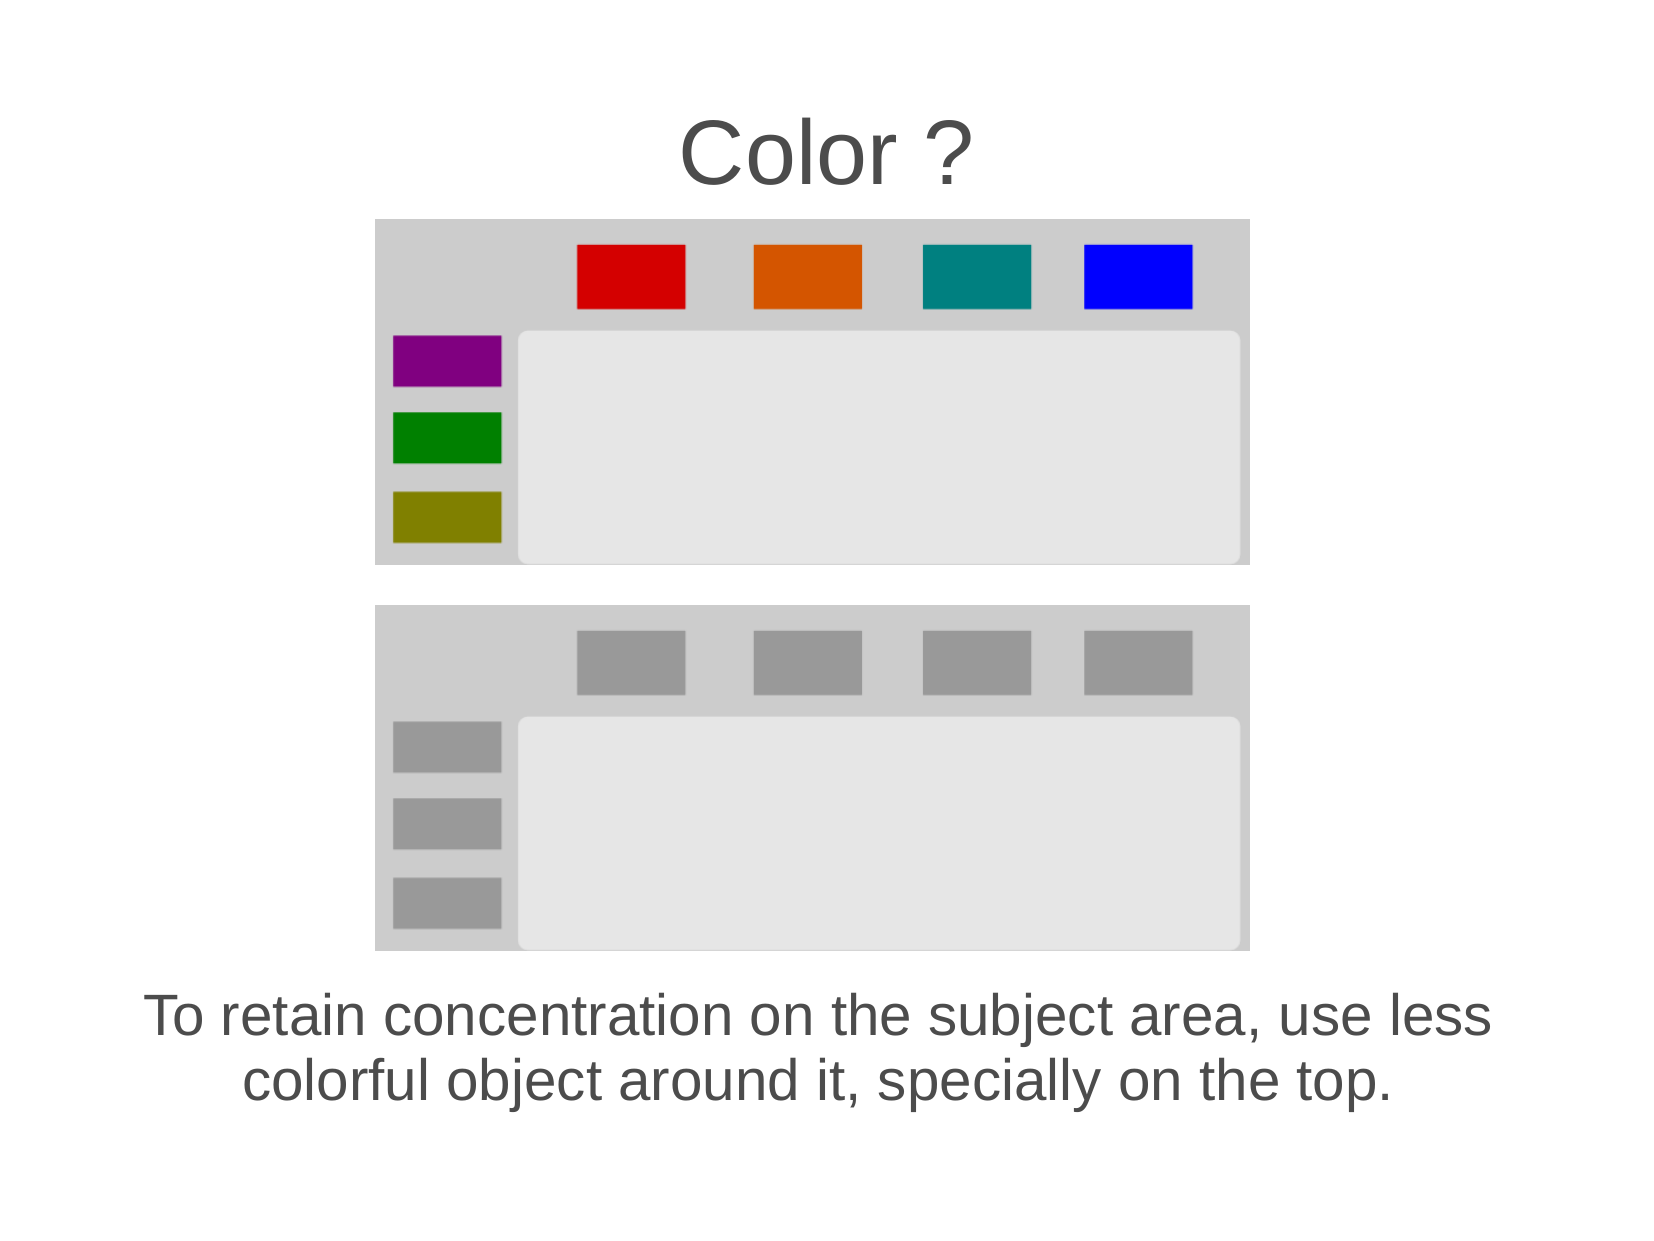

Color ?
# To retain concentration on the subject area, use less colorful object around it, specially on the top.